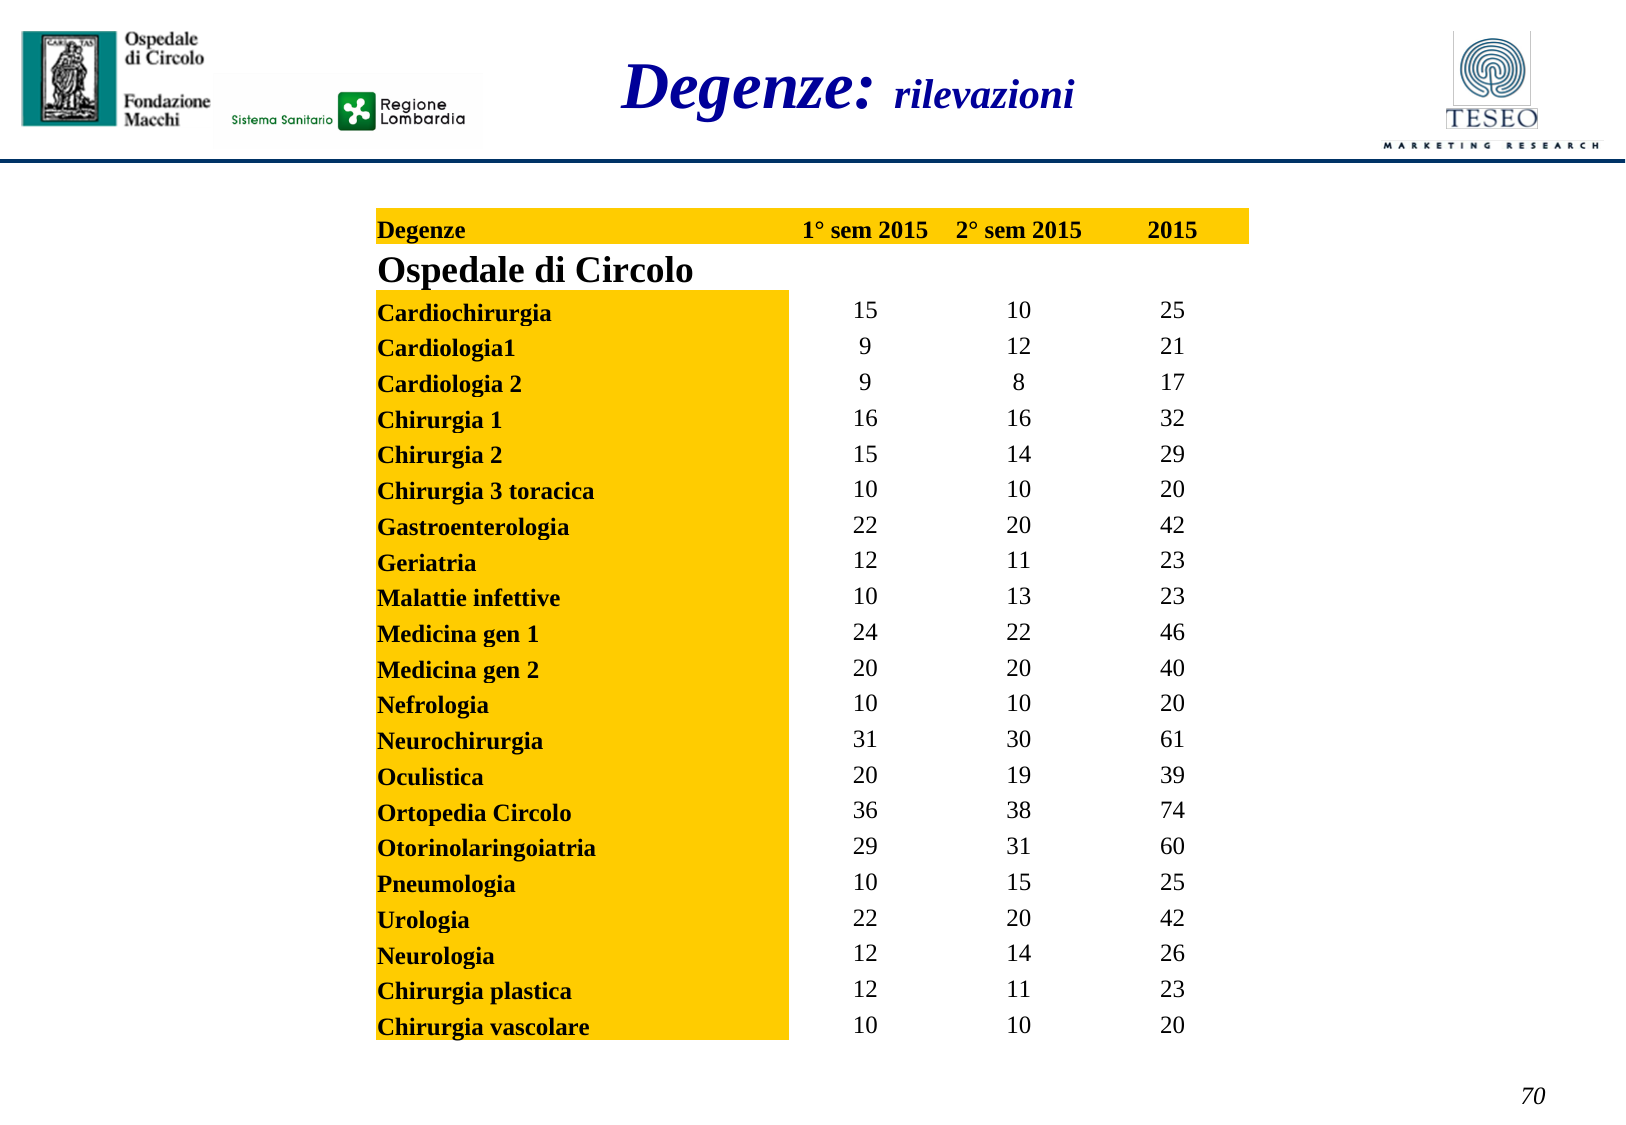

Degenze: rilevazioni
| Degenze | 1° sem 2015 | 2° sem 2015 | 2015 |
| --- | --- | --- | --- |
| Ospedale di Circolo | | | |
| Cardiochirurgia | 15 | 10 | 25 |
| Cardiologia1 | 9 | 12 | 21 |
| Cardiologia 2 | 9 | 8 | 17 |
| Chirurgia 1 | 16 | 16 | 32 |
| Chirurgia 2 | 15 | 14 | 29 |
| Chirurgia 3 toracica | 10 | 10 | 20 |
| Gastroenterologia | 22 | 20 | 42 |
| Geriatria | 12 | 11 | 23 |
| Malattie infettive | 10 | 13 | 23 |
| Medicina gen 1 | 24 | 22 | 46 |
| Medicina gen 2 | 20 | 20 | 40 |
| Nefrologia | 10 | 10 | 20 |
| Neurochirurgia | 31 | 30 | 61 |
| Oculistica | 20 | 19 | 39 |
| Ortopedia Circolo | 36 | 38 | 74 |
| Otorinolaringoiatria | 29 | 31 | 60 |
| Pneumologia | 10 | 15 | 25 |
| Urologia | 22 | 20 | 42 |
| Neurologia | 12 | 14 | 26 |
| Chirurgia plastica | 12 | 11 | 23 |
| Chirurgia vascolare | 10 | 10 | 20 |